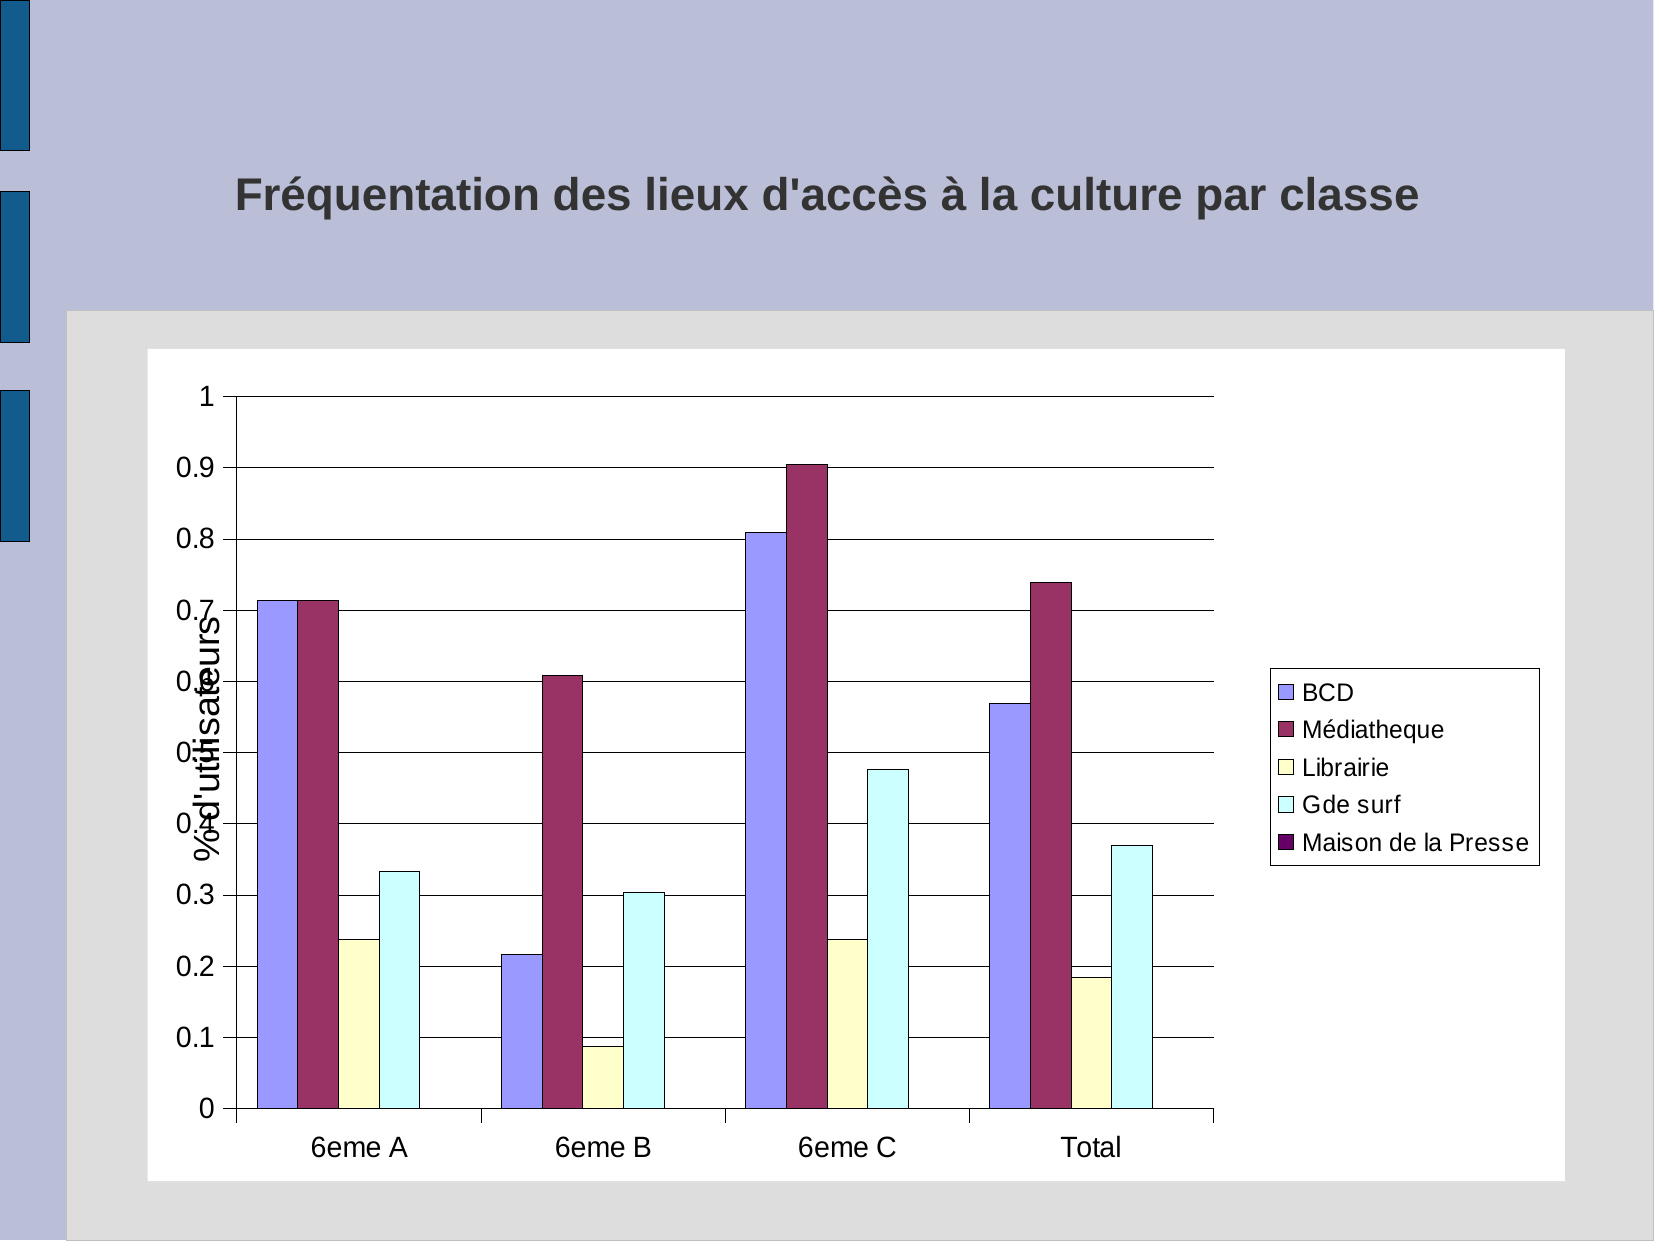

# Fréquentation des lieux d'accès à la culture par classe
### Chart
| Category | BCD | Médiatheque | Librairie | Gde surf | Maison de la Presse |
|---|---|---|---|---|---|
| 6eme A | 0.714285714285714 | 0.714285714285714 | 0.238095238095238 | 0.333333333333333 | 0.0 |
| 6eme B | 0.217391304347826 | 0.608695652173913 | 0.0869565217391304 | 0.304347826086957 | 0.0 |
| 6eme C | 0.80952380952381 | 0.904761904761905 | 0.238095238095238 | 0.476190476190476 | 0.0 |
| Total | 0.569230769230769 | 0.738461538461539 | 0.184615384615385 | 0.369230769230769 | 0.0 |